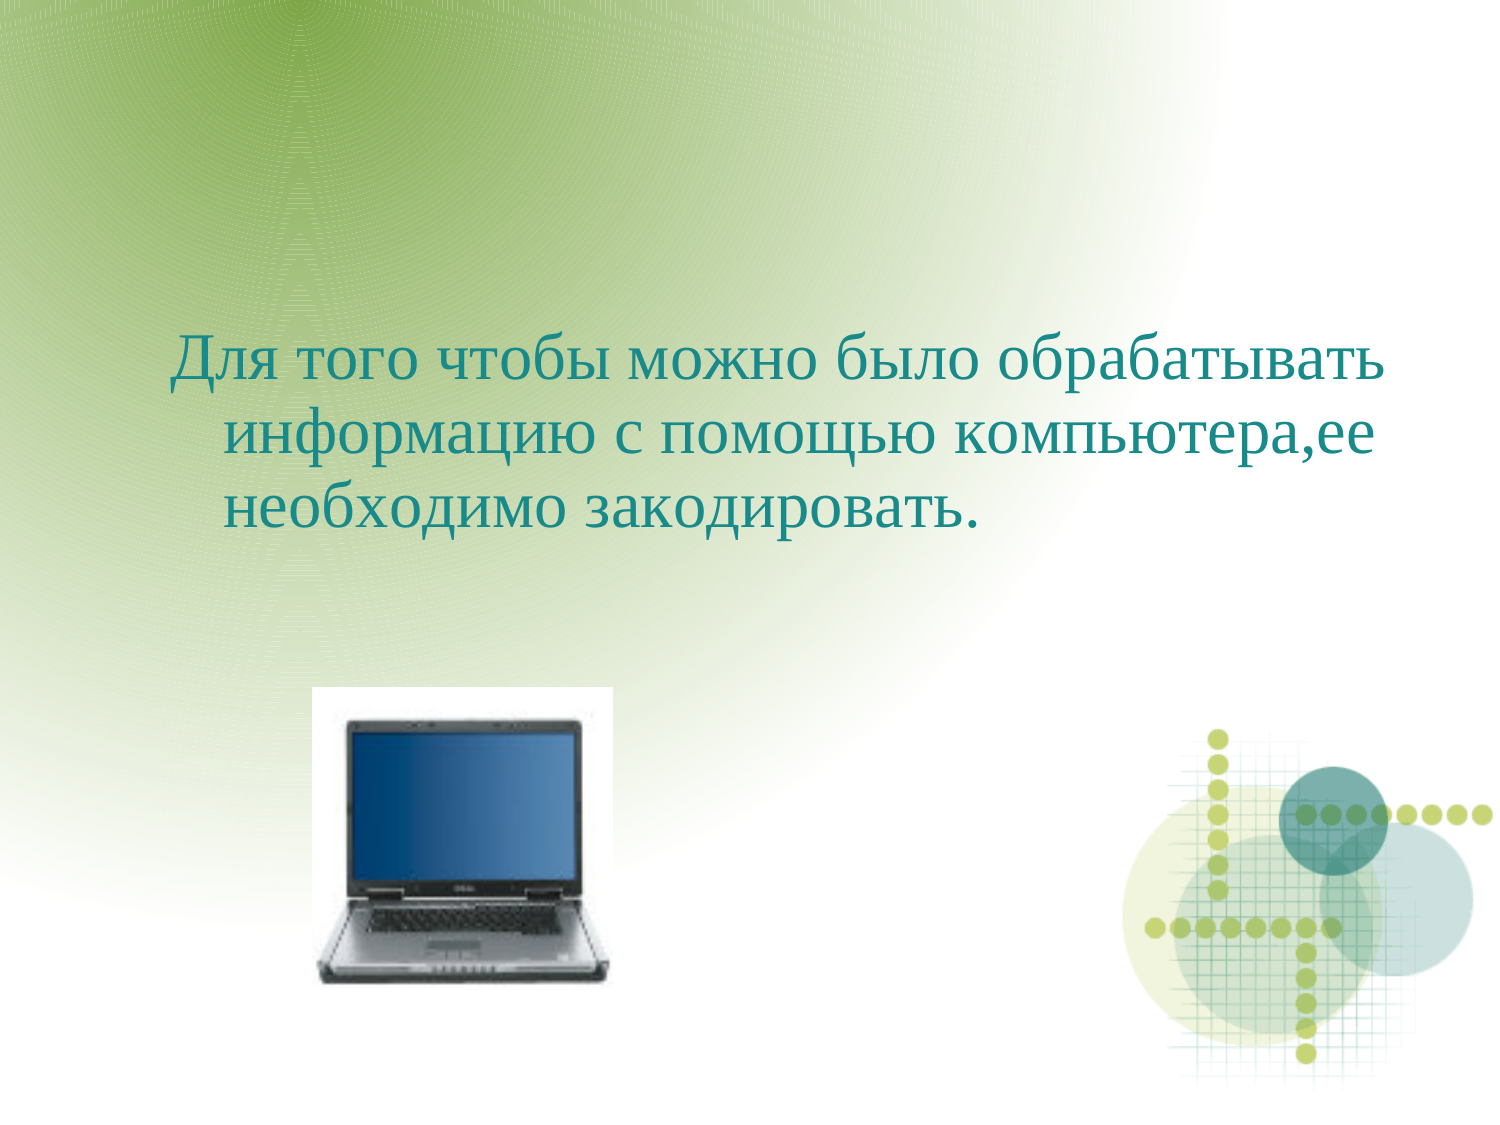

#
Для того чтобы можно было обрабатывать информацию с помощью компьютера,ее необходимо закодировать.